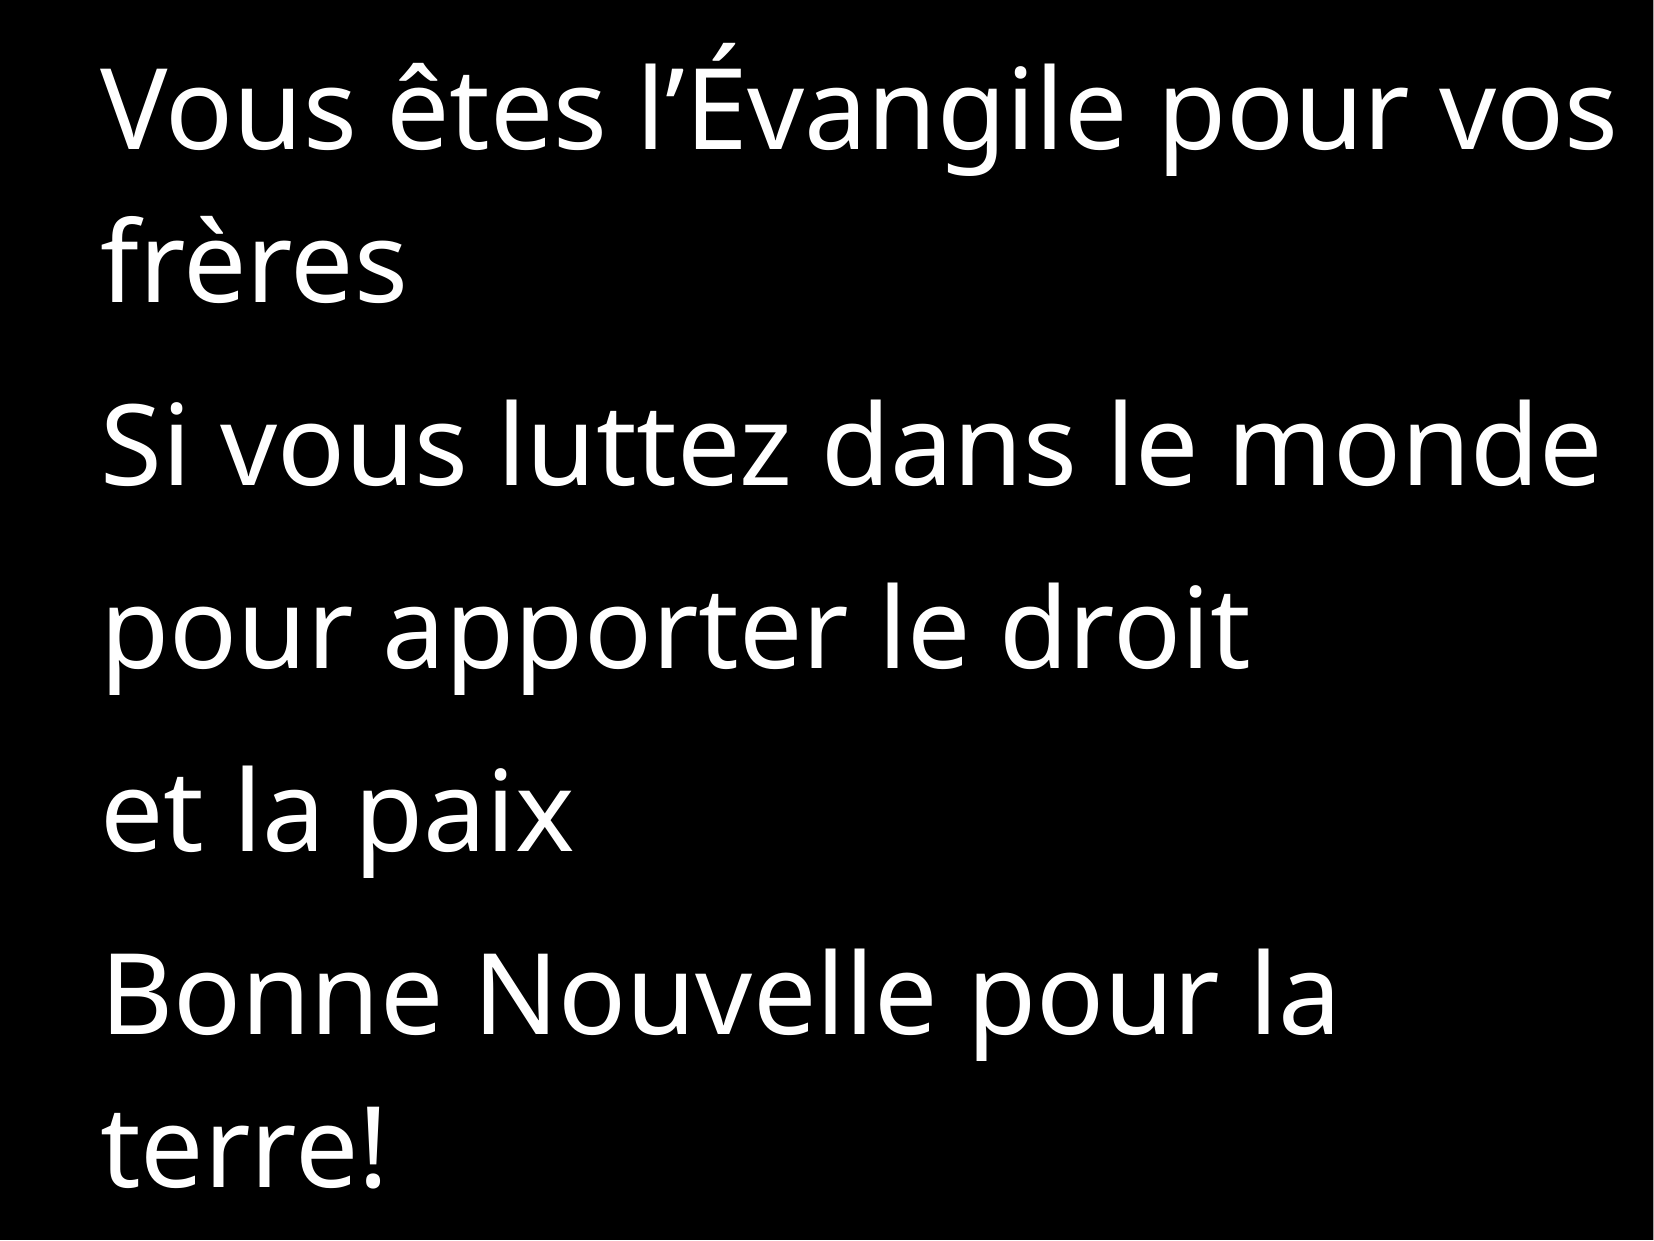

# Vous êtes l’Évangile pour vos frères
Si vous luttez dans le monde
pour apporter le droit
et la paix
Bonne Nouvelle pour la terre!